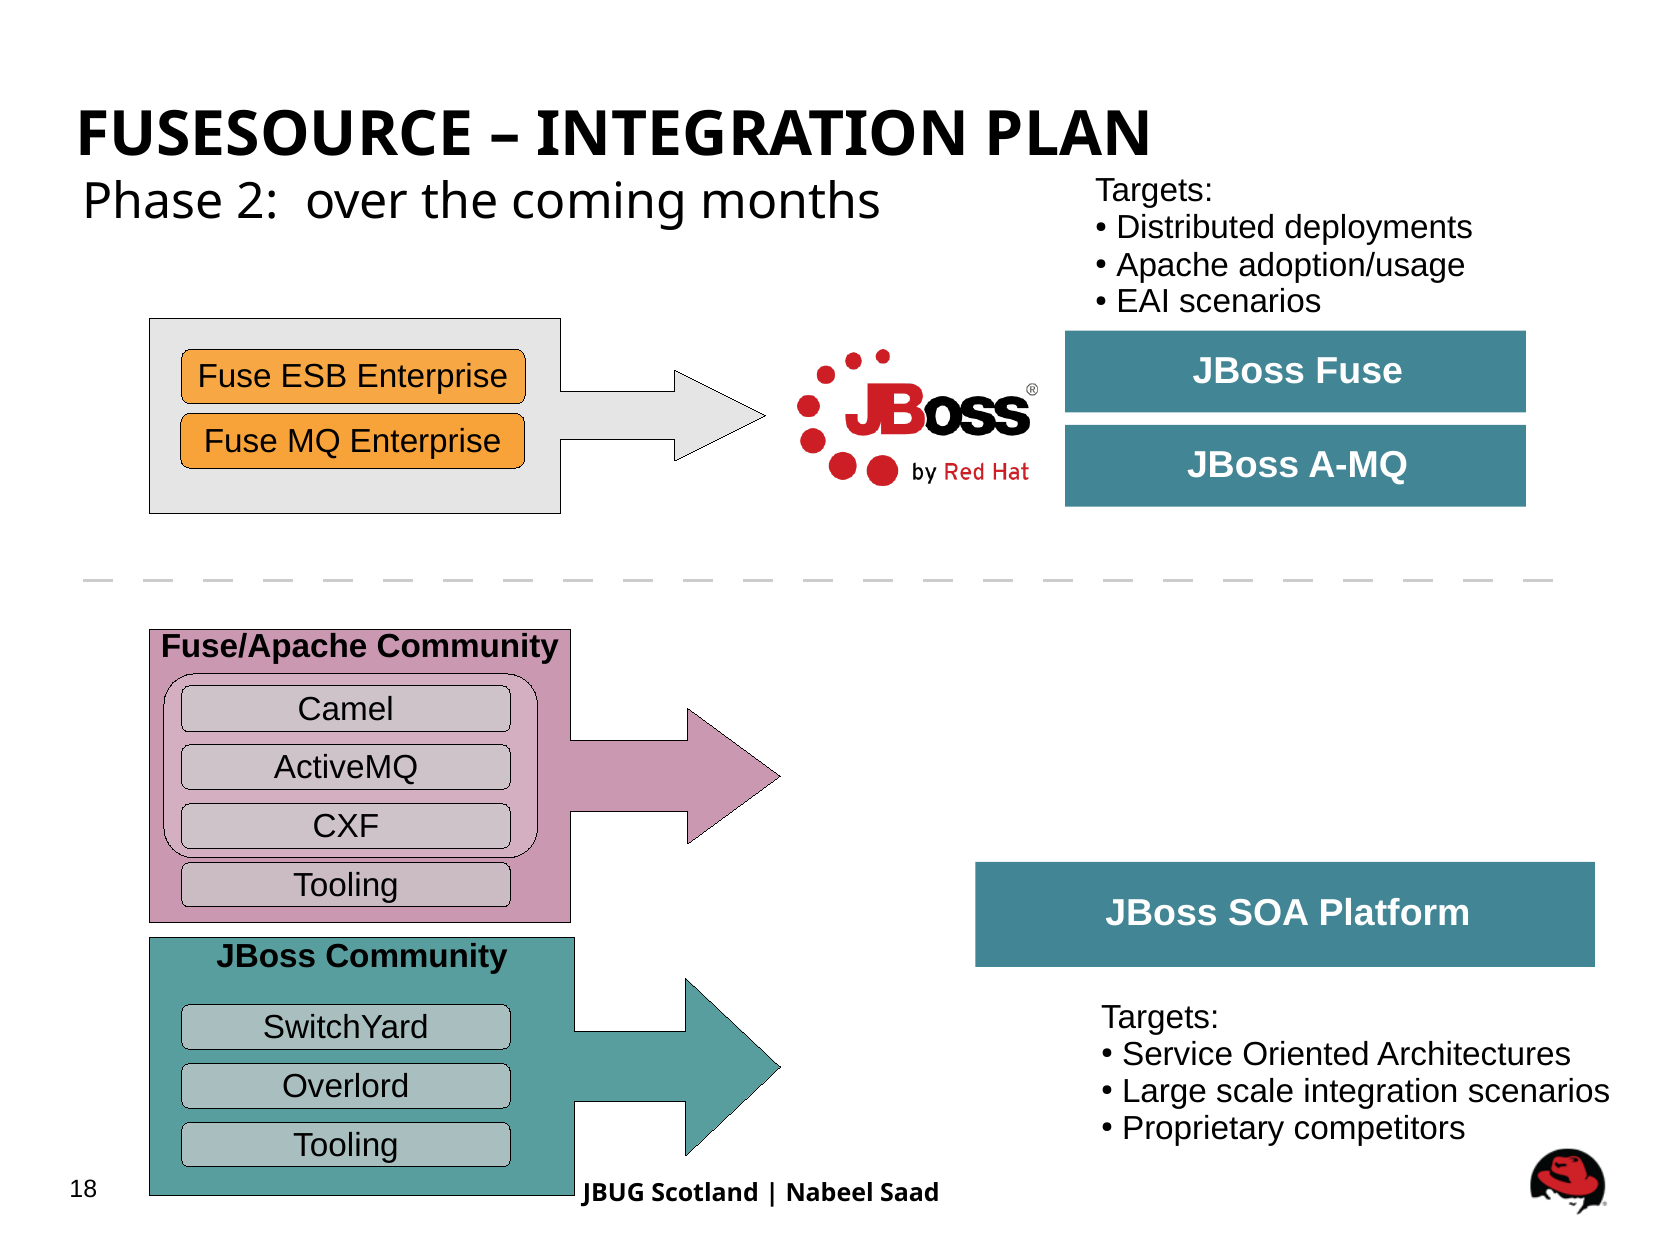

FUSESOURCE – INTEGRATION PLAN
Targets:
 Distributed deployments
 Apache adoption/usage
 EAI scenarios
# Phase 2: over the coming months
JBoss Fuse
Fuse ESB Enterprise
Fuse MQ Enterprise
JBoss A-MQ
Fuse/Apache Community
Camel
ActiveMQ
CXF
Tooling
JBoss SOA Platform
JBoss Community
Targets:
 Service Oriented Architectures
 Large scale integration scenarios
 Proprietary competitors
SwitchYard
Overlord
Tooling